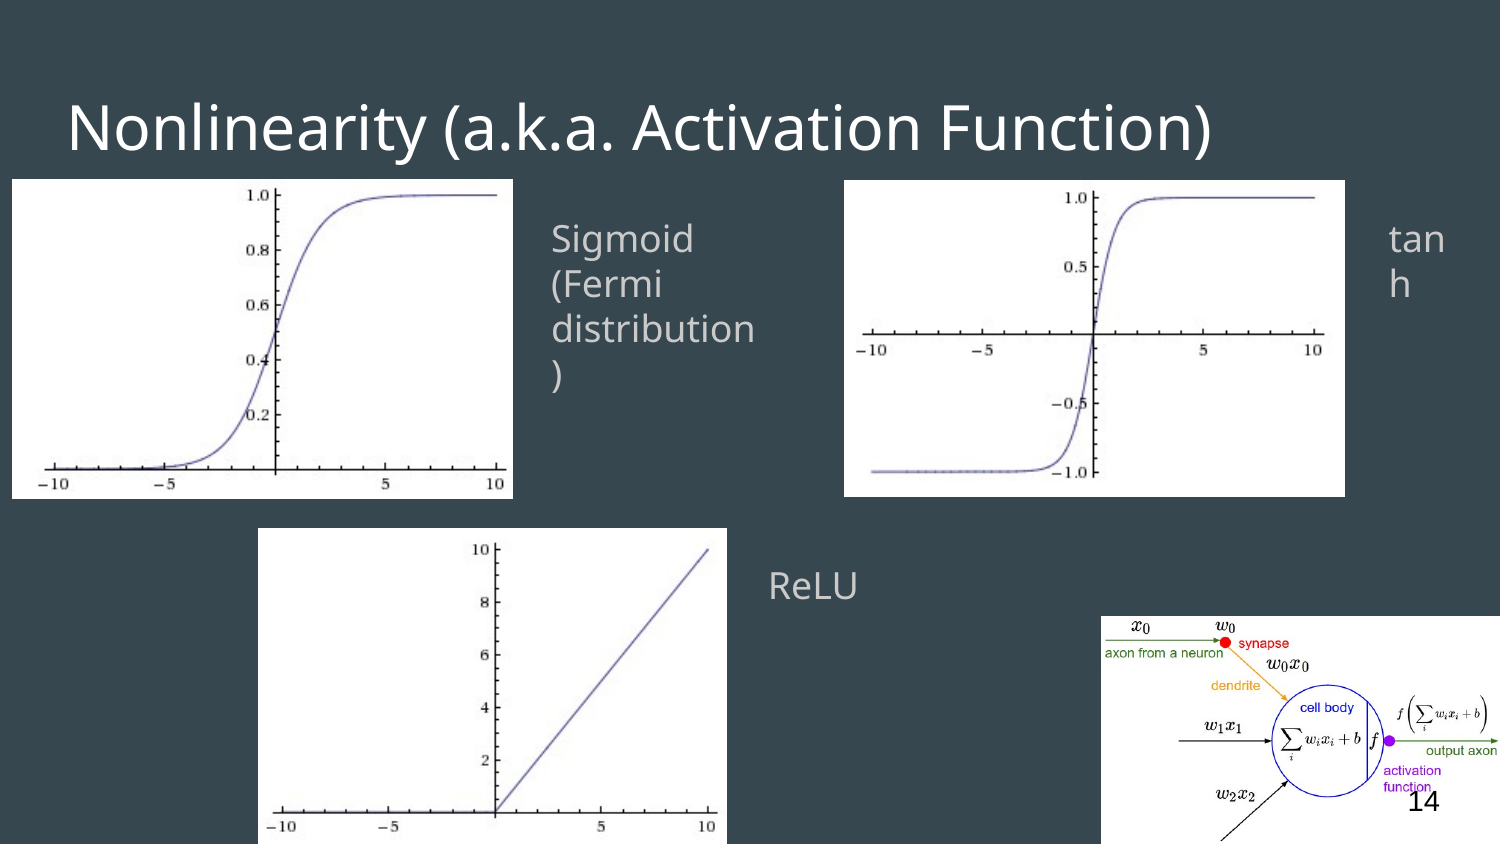

# Nonlinearity (a.k.a. Activation Function)
Sigmoid
(Fermi distribution)
tanh
ReLU